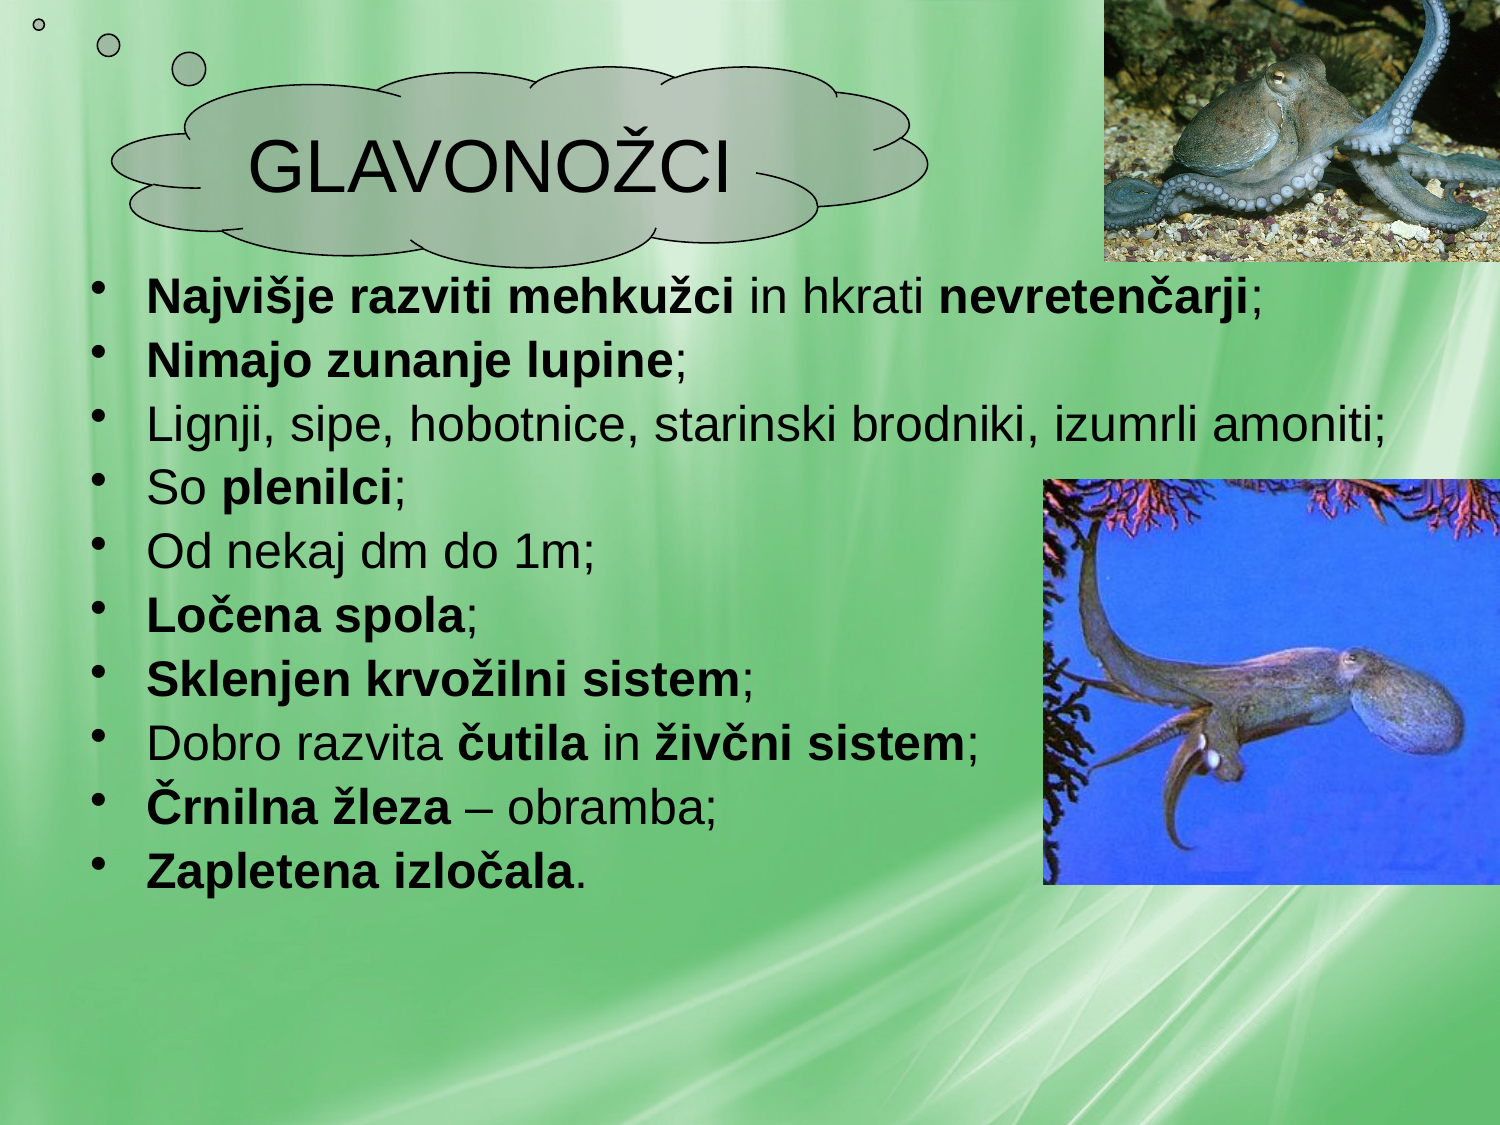

GLAVONOŽCI
# Najvišje razviti mehkužci in hkrati nevretenčarji;
Nimajo zunanje lupine;
Lignji, sipe, hobotnice, starinski brodniki, izumrli amoniti;
So plenilci;
Od nekaj dm do 1m;
Ločena spola;
Sklenjen krvožilni sistem;
Dobro razvita čutila in živčni sistem;
Črnilna žleza – obramba;
Zapletena izločala.